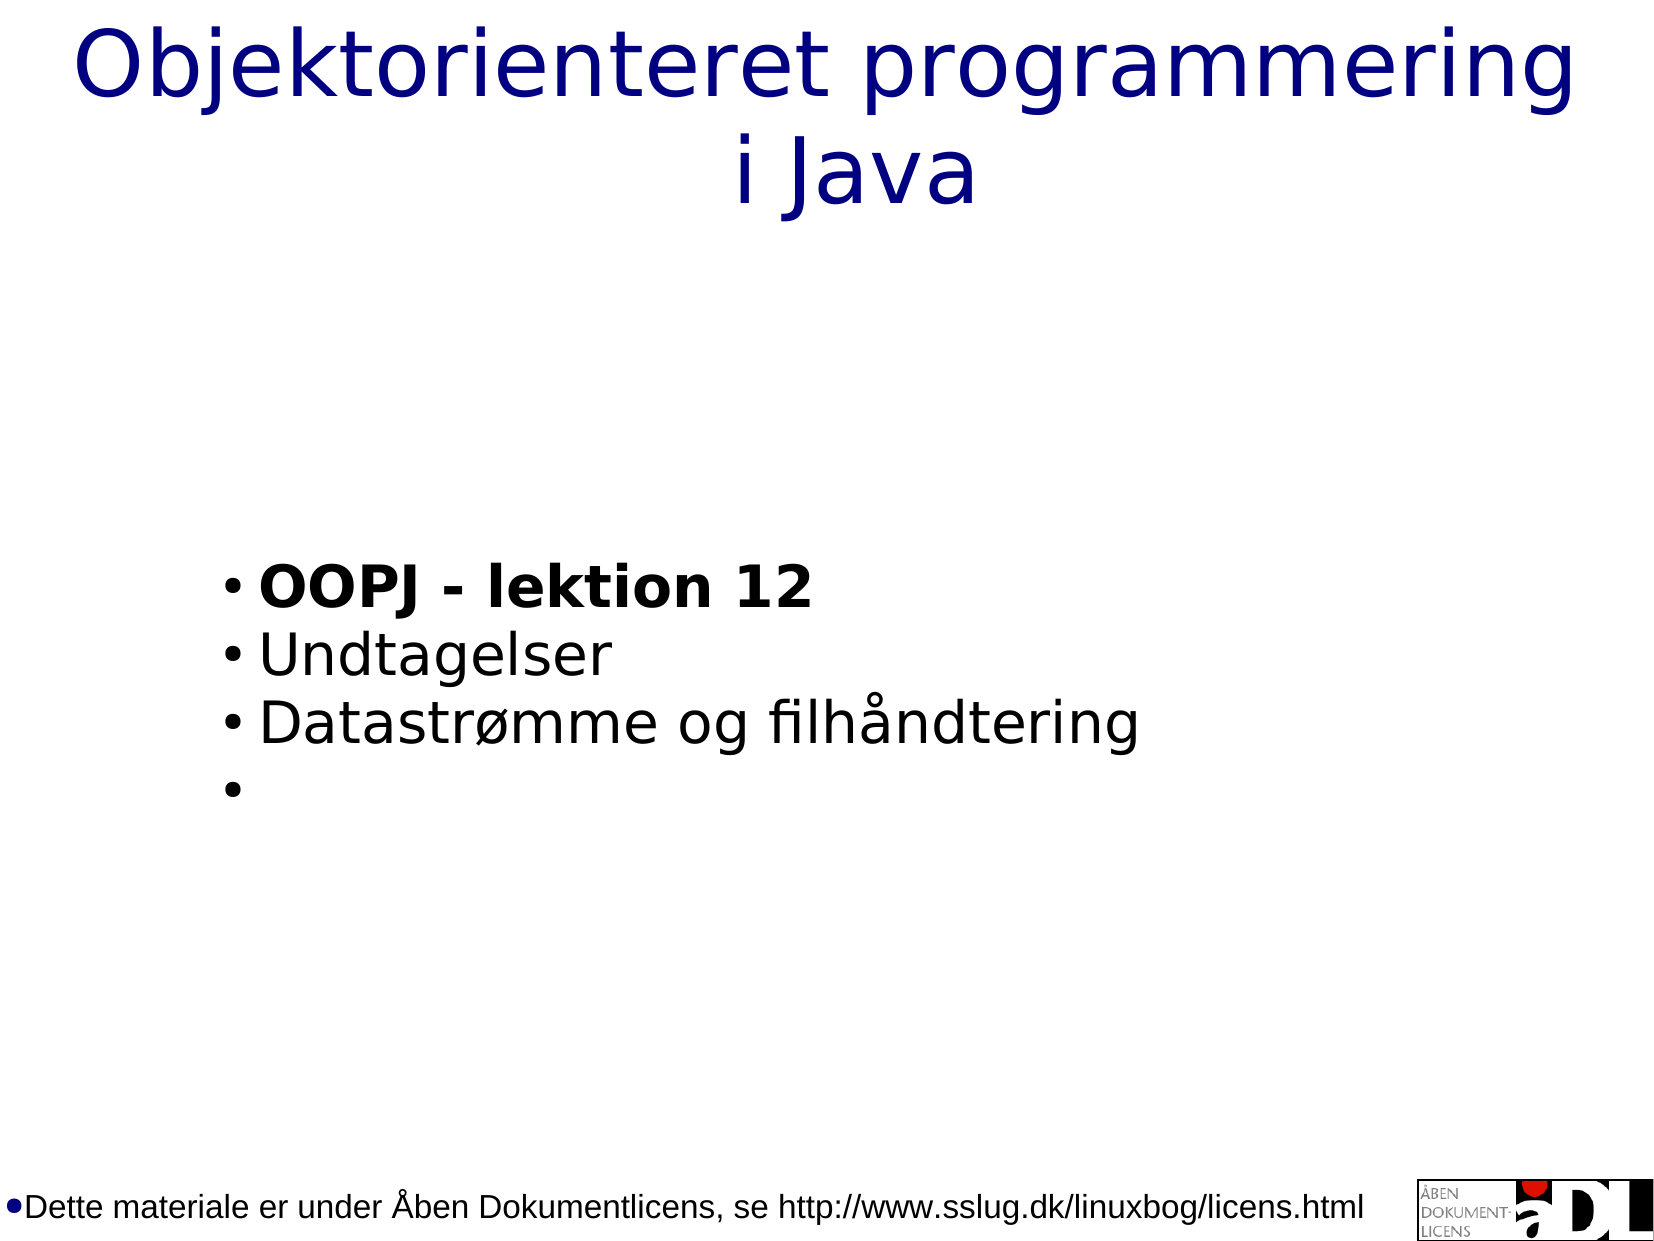

# Objektorienteret programmering i Java
OOPJ - lektion 12
Undtagelser
Datastrømme og filhåndtering
Dette materiale er under Åben Dokumentlicens, se http://www.sslug.dk/linuxbog/licens.html